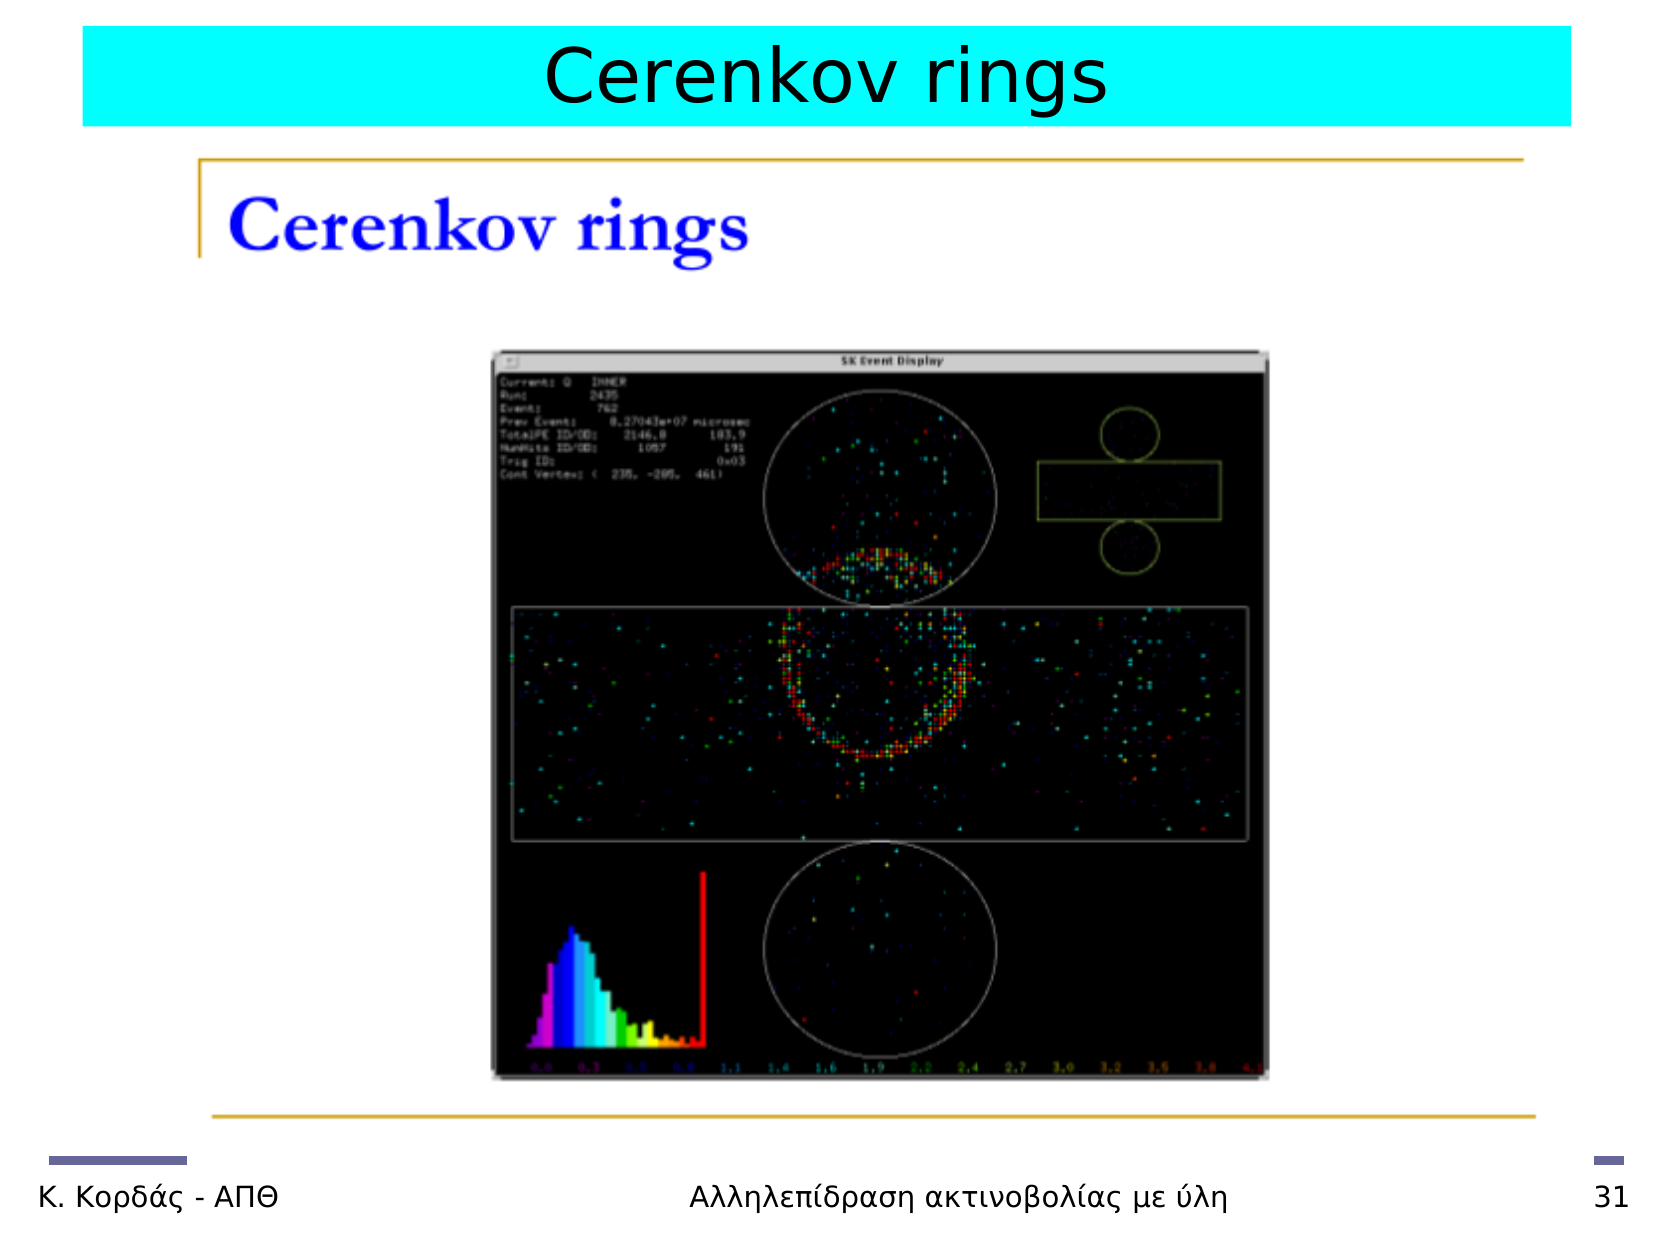

# Cerenkov rings
Κ. Κορδάς - ΑΠΘ
Αλληλεπίδραση ακτινοβολίας με ύλη
31